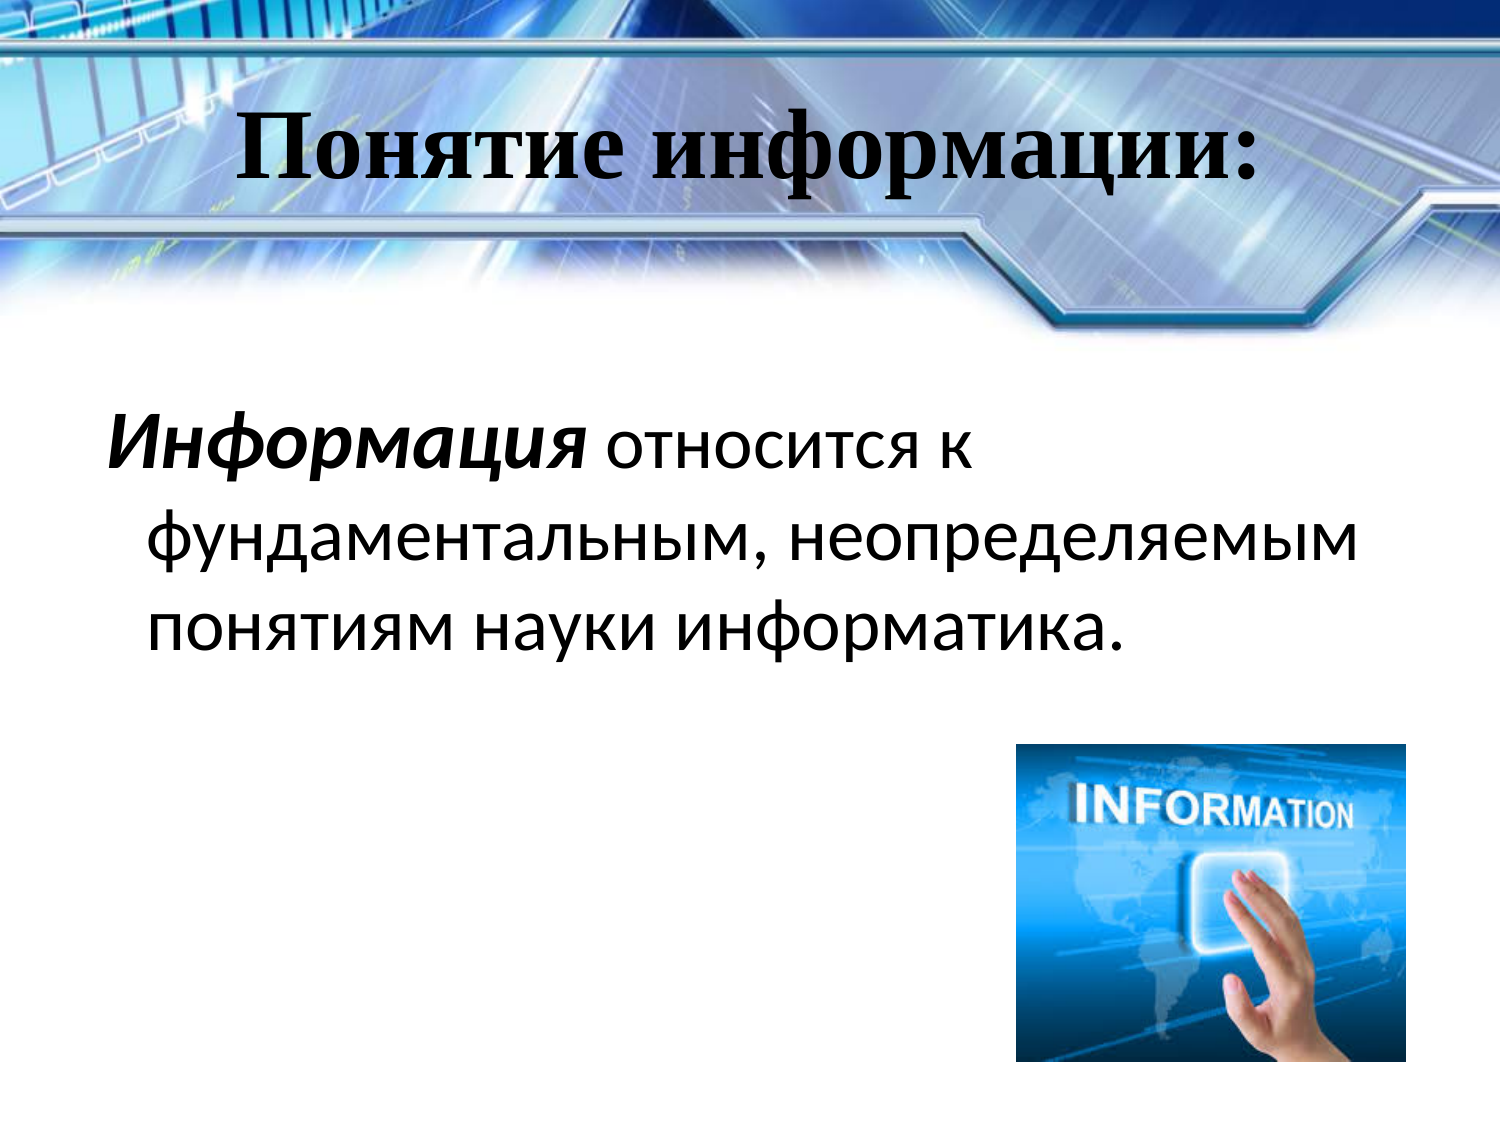

# Понятие информации:
 Информация относится к фундаментальным, неопределяемым понятиям науки информатика.